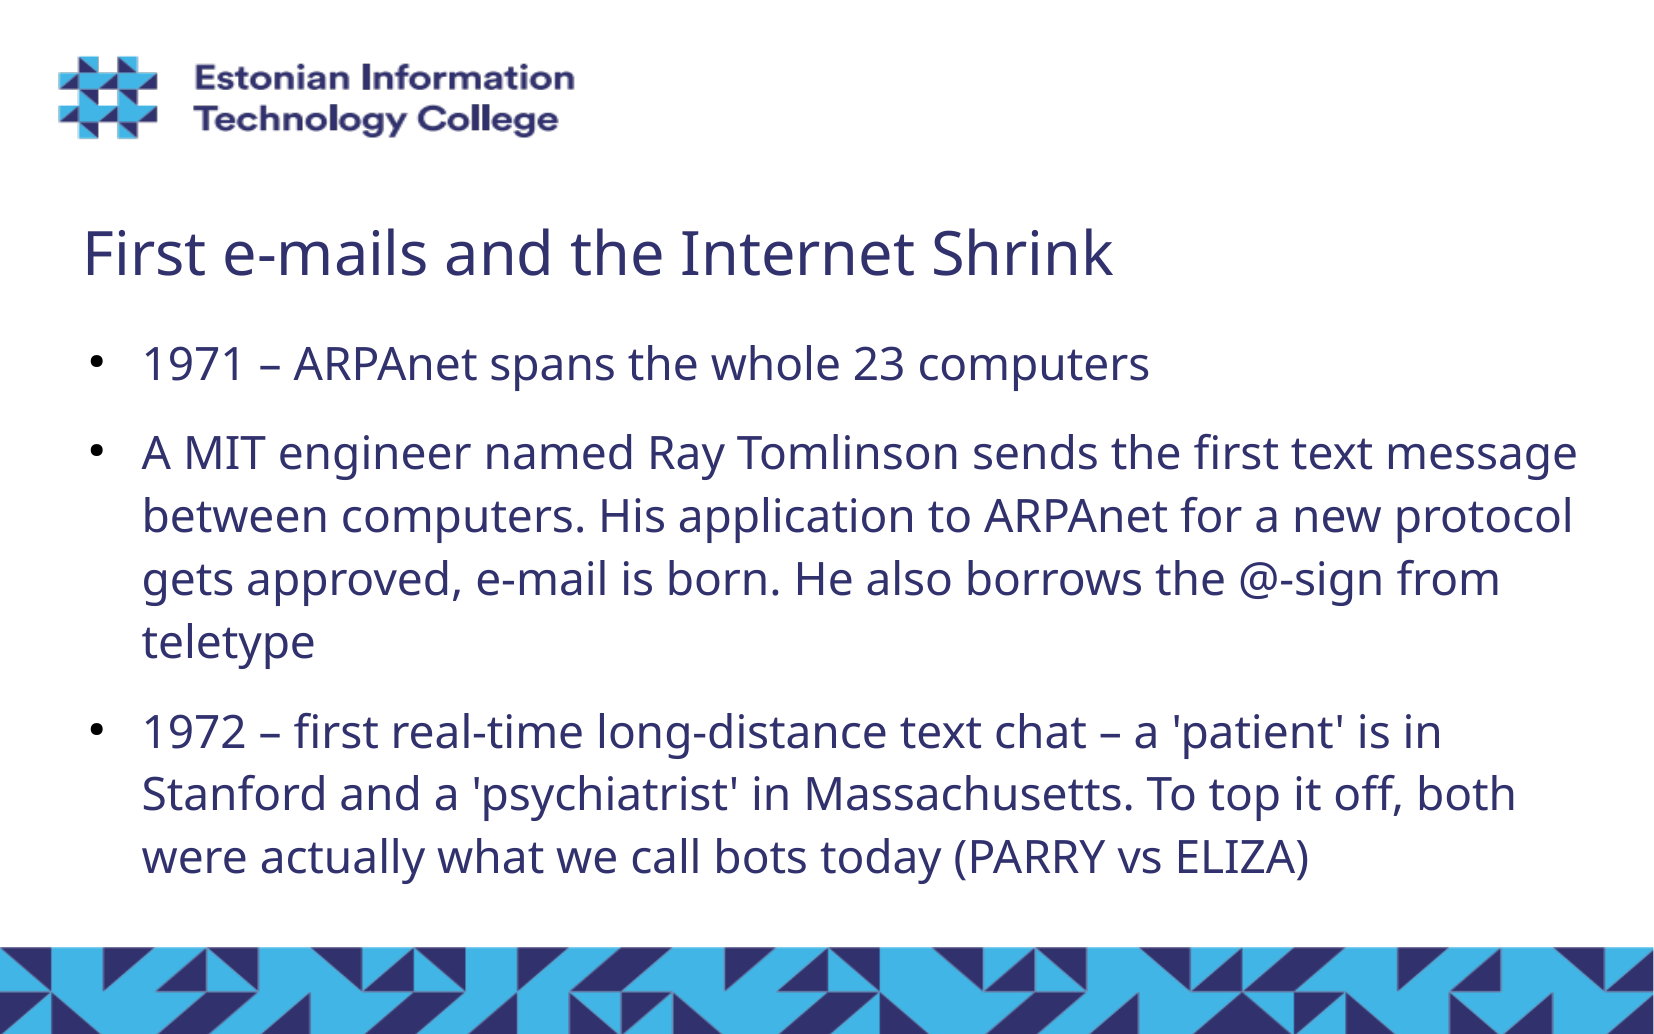

# First e-mails and the Internet Shrink
1971 – ARPAnet spans the whole 23 computers
A MIT engineer named Ray Tomlinson sends the first text message between computers. His application to ARPAnet for a new protocol gets approved, e-mail is born. He also borrows the @-sign from teletype
1972 – first real-time long-distance text chat – a 'patient' is in Stanford and a 'psychiatrist' in Massachusetts. To top it off, both were actually what we call bots today (PARRY vs ELIZA)